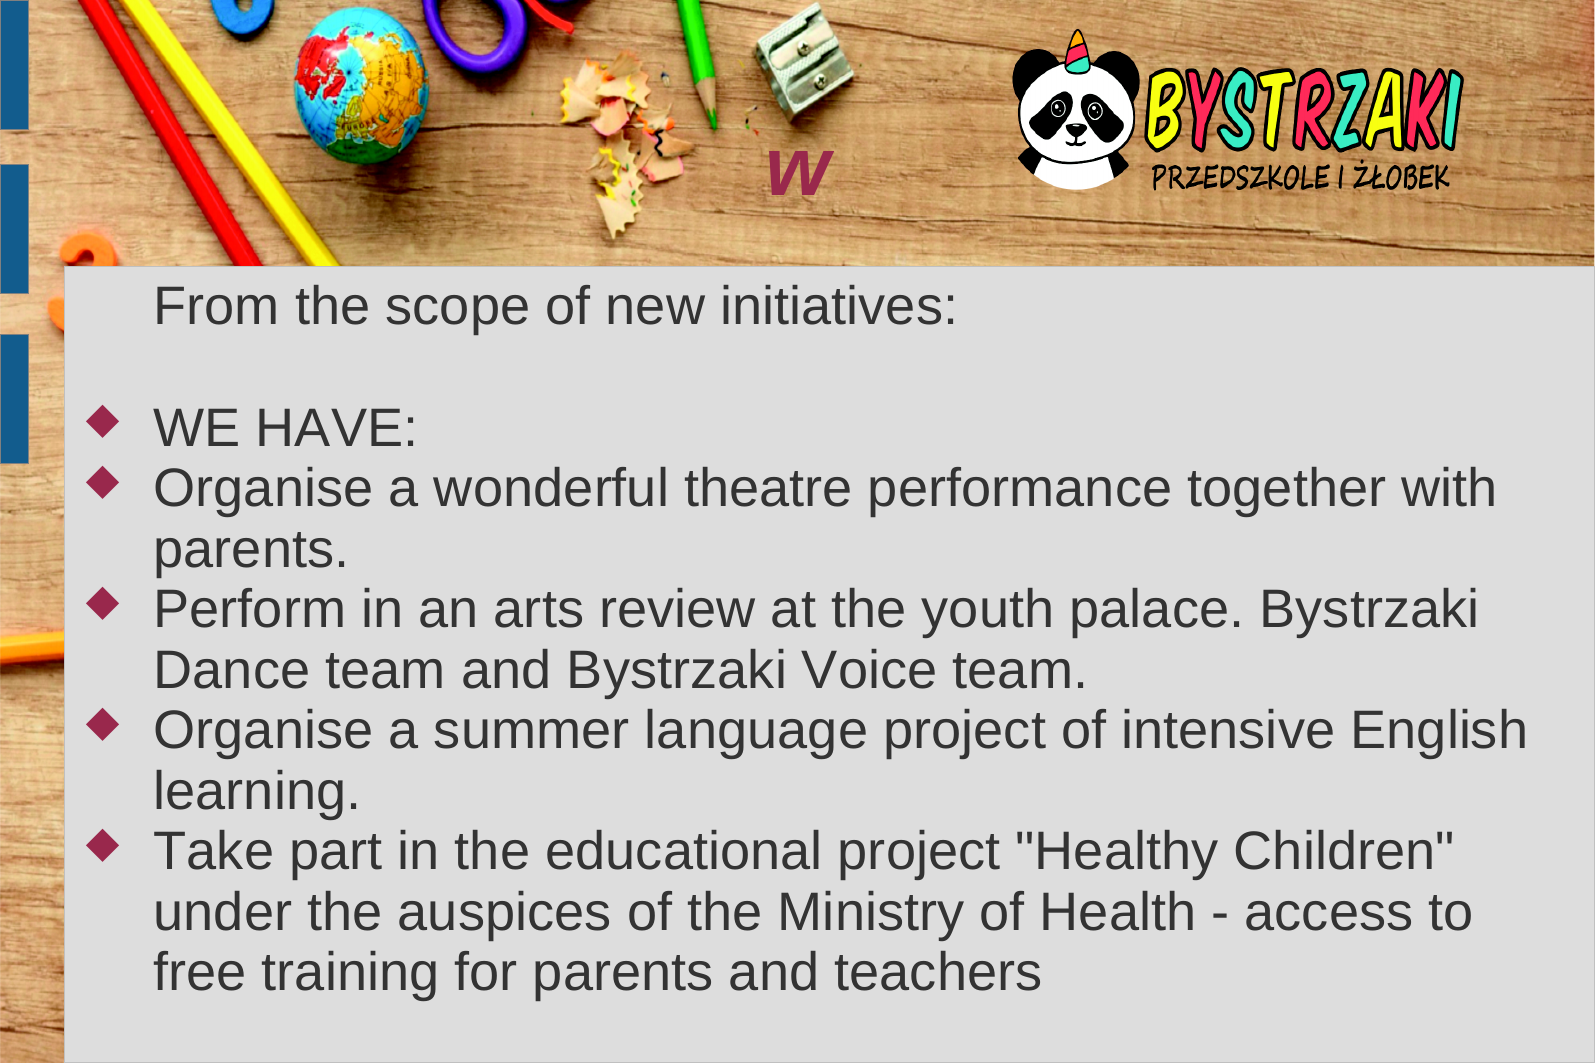

# w
From the scope of new initiatives:
WE HAVE:
Organise a wonderful theatre performance together with parents.
Perform in an arts review at the youth palace. Bystrzaki Dance team and Bystrzaki Voice team.
Organise a summer language project of intensive English learning.
Take part in the educational project "Healthy Children" under the auspices of the Ministry of Health - access to free training for parents and teachers